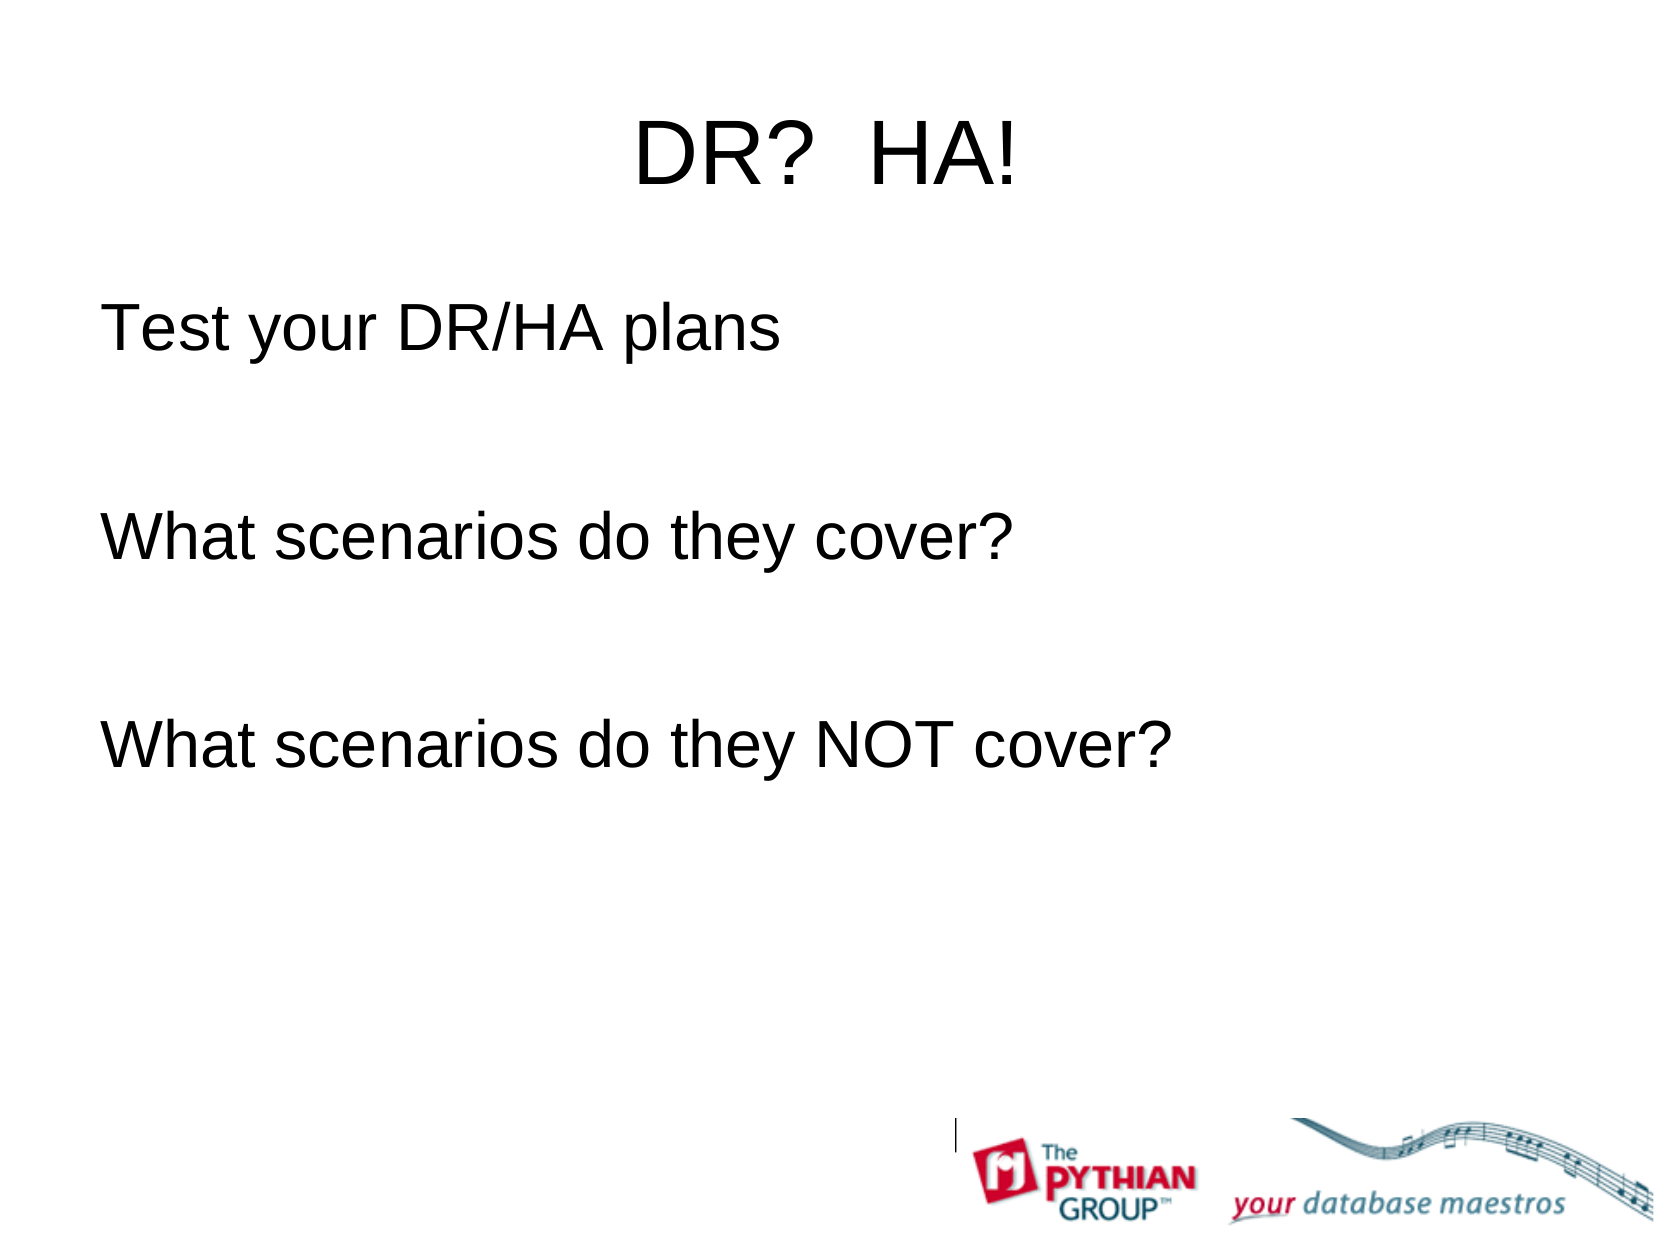

# DR? HA!
Test your DR/HA plans
What scenarios do they cover?
What scenarios do they NOT cover?